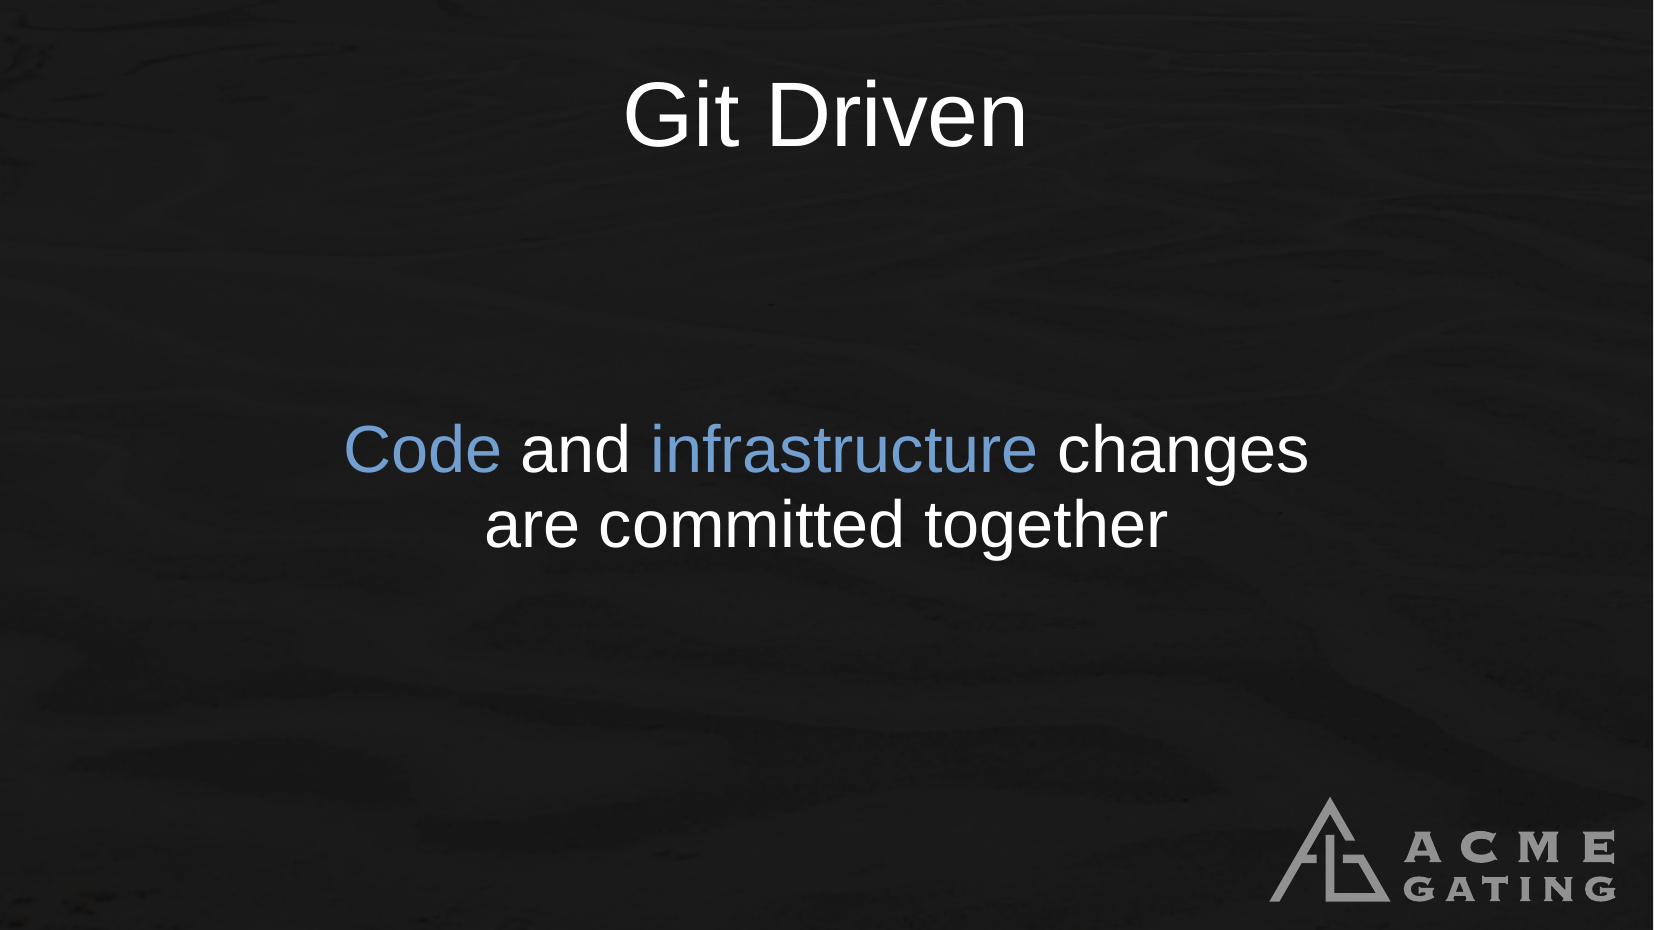

# Git Driven
Code and infrastructure changes
are committed together